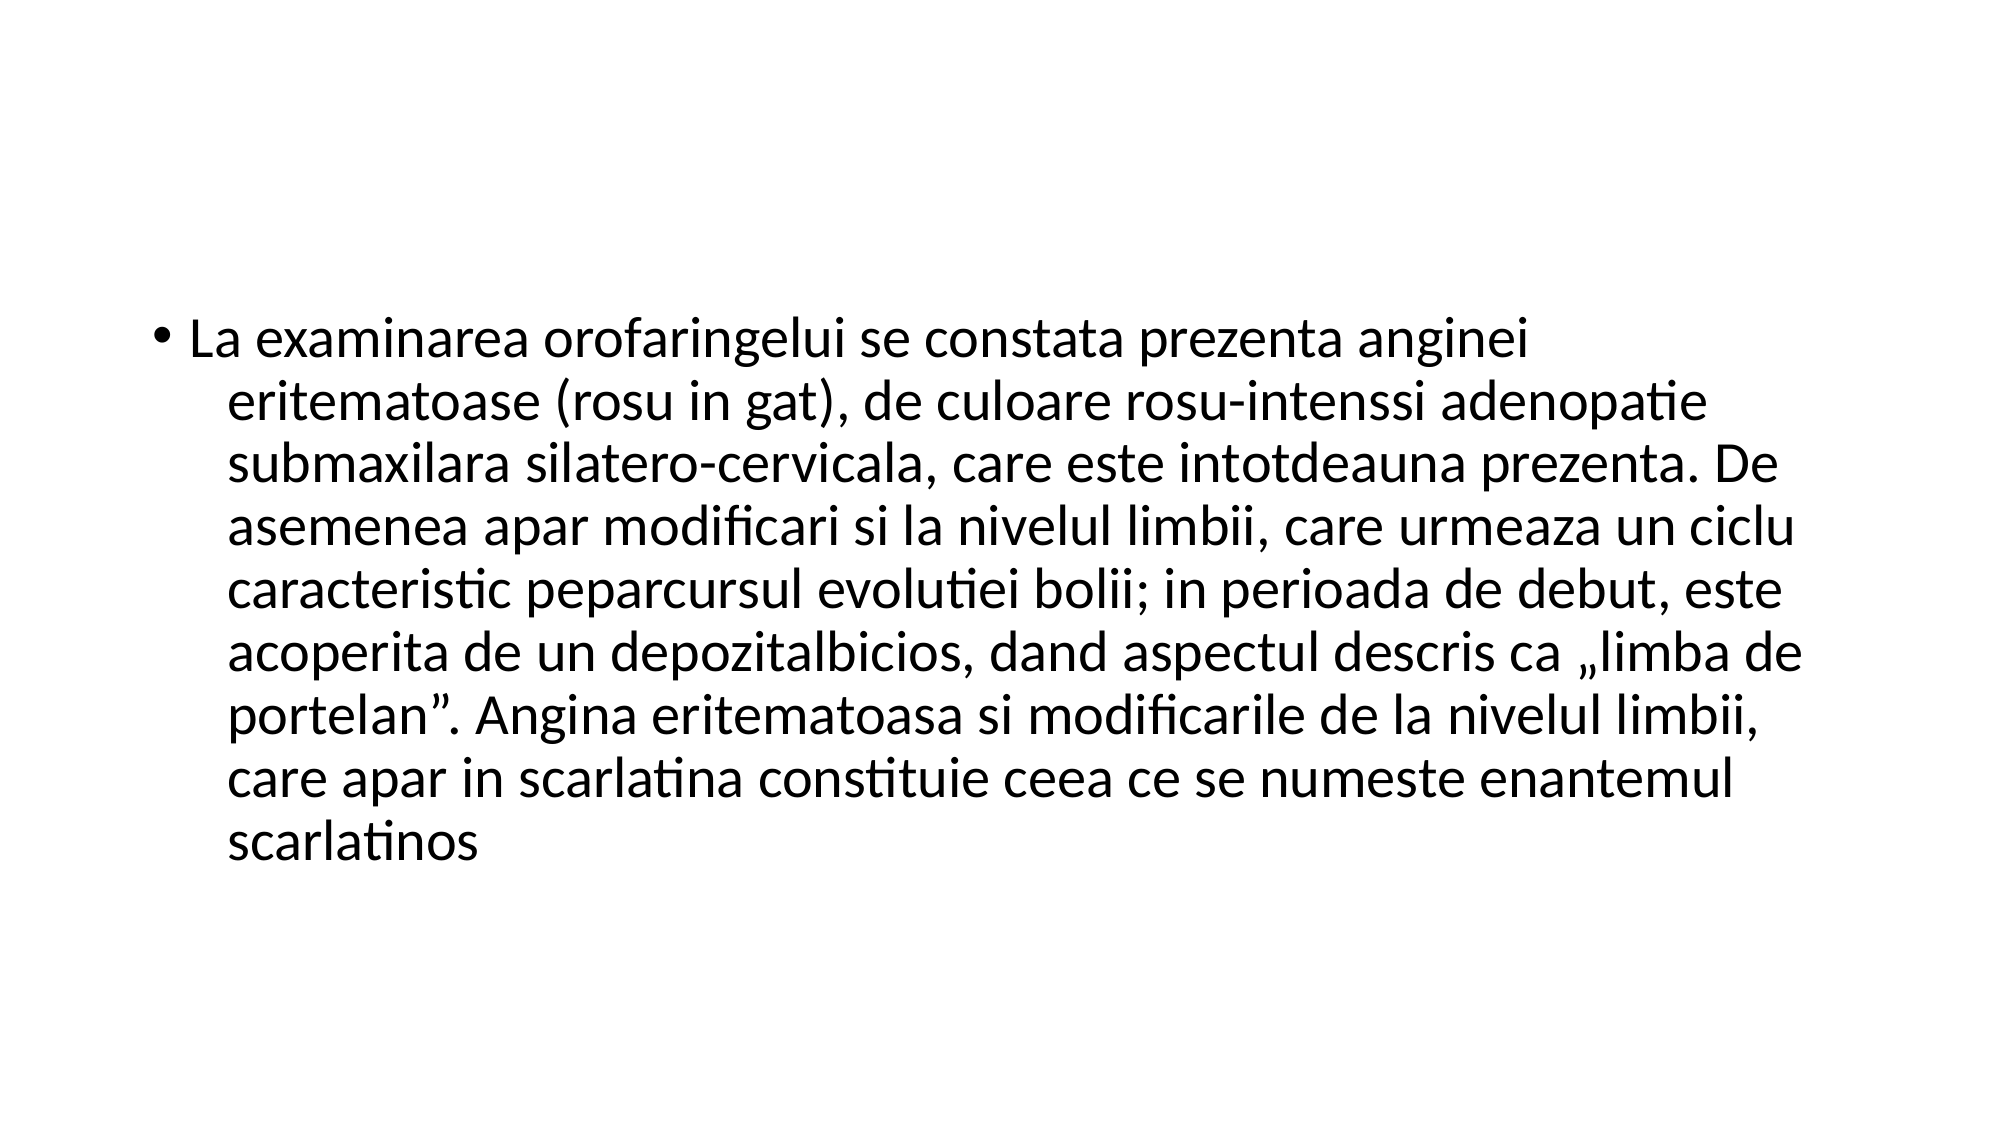

#
La examinarea orofaringelui se constata prezenta anginei eritematoase (rosu in gat), de culoare rosu-intenssi adenopatie submaxilara silatero-cervicala, care este intotdeauna prezenta. De asemenea apar modificari si la nivelul limbii, care urmeaza un ciclu caracteristic peparcursul evolutiei bolii; in perioada de debut, este acoperita de un depozitalbicios, dand aspectul descris ca „limba de portelan”. Angina eritematoasa si modificarile de la nivelul limbii, care apar in scarlatina constituie ceea ce se numeste enantemul scarlatinos